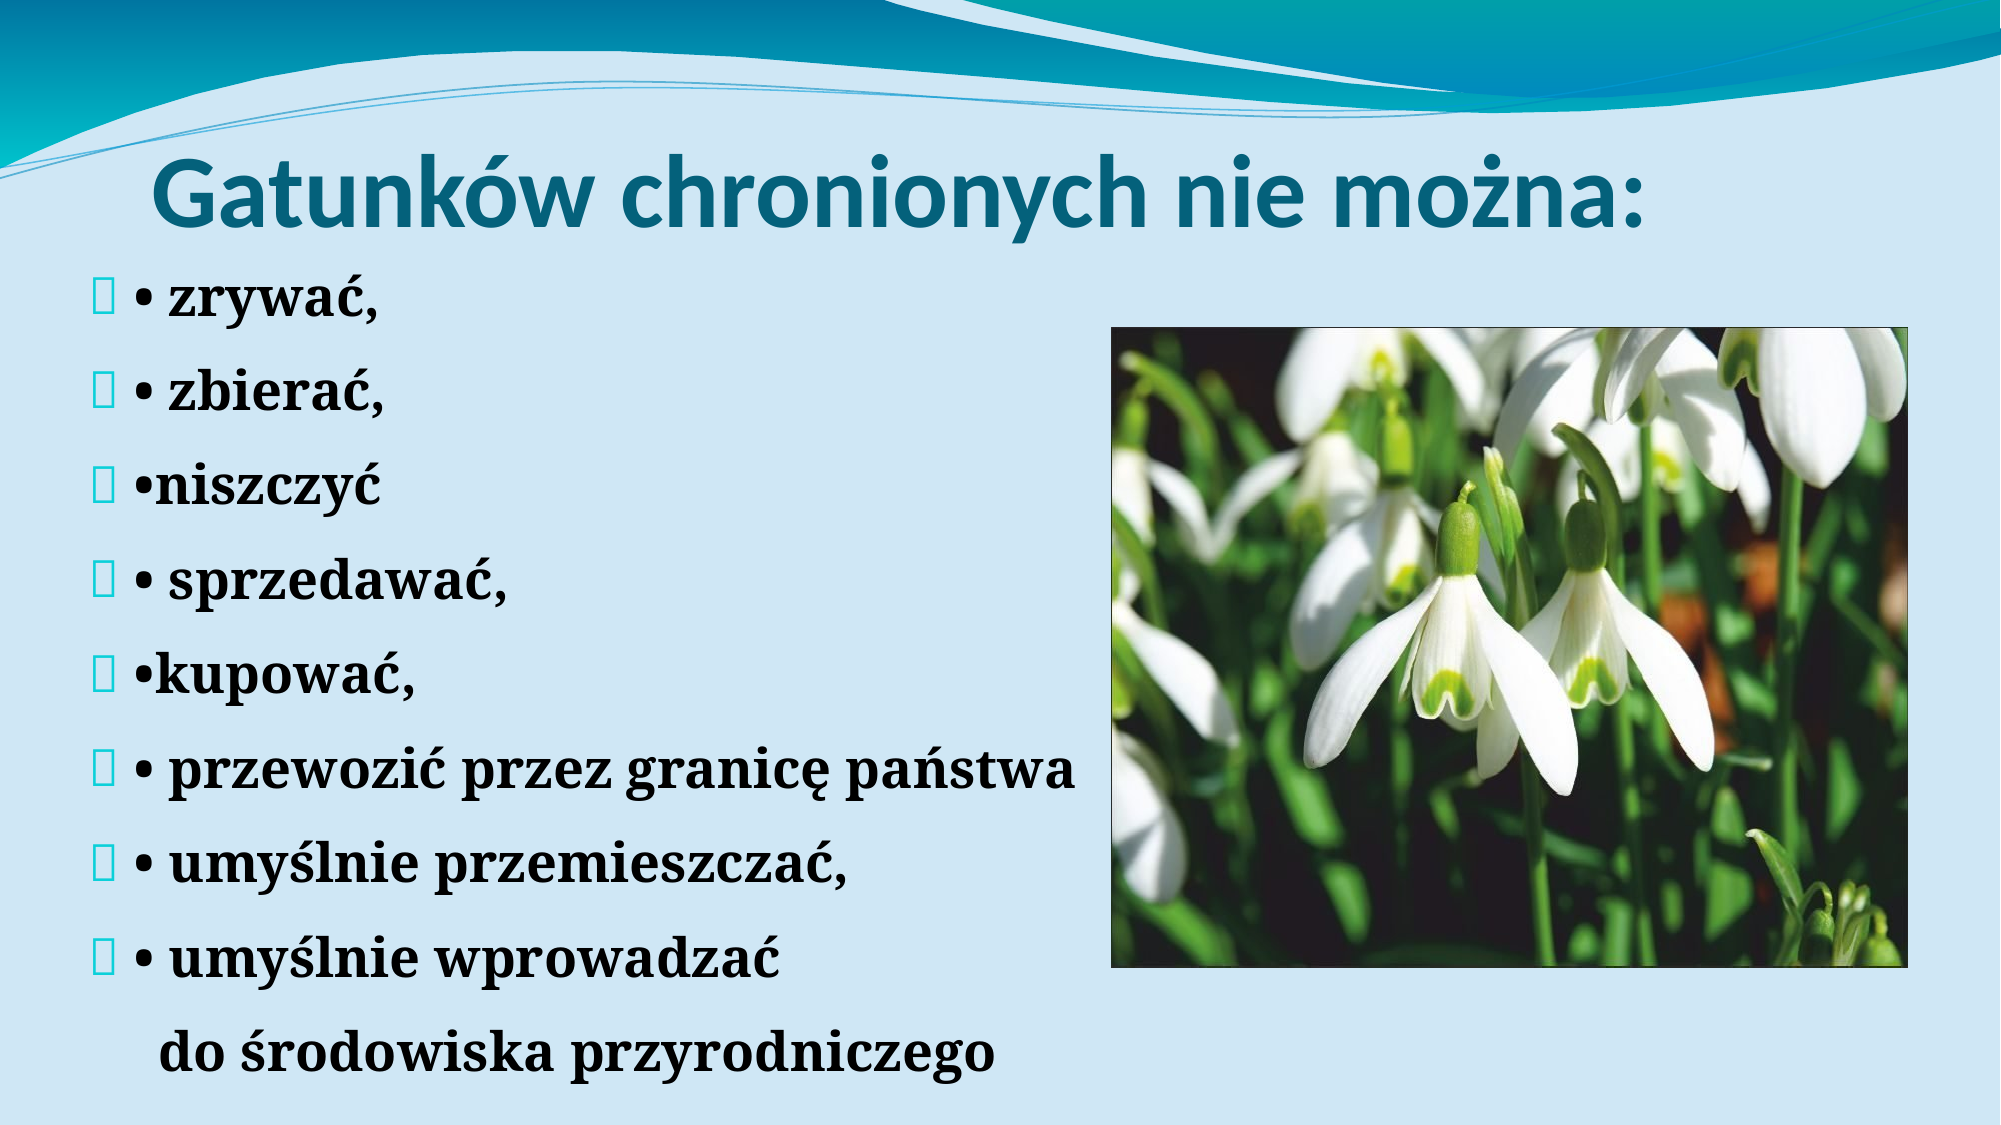

# Gatunków chronionych nie można:
• zrywać,
• zbierać,
•niszczyć
• sprzedawać,
•kupować,
• przewozić przez granicę państwa
• umyślnie przemieszczać,
• umyślnie wprowadzać
 do środowiska przyrodniczego